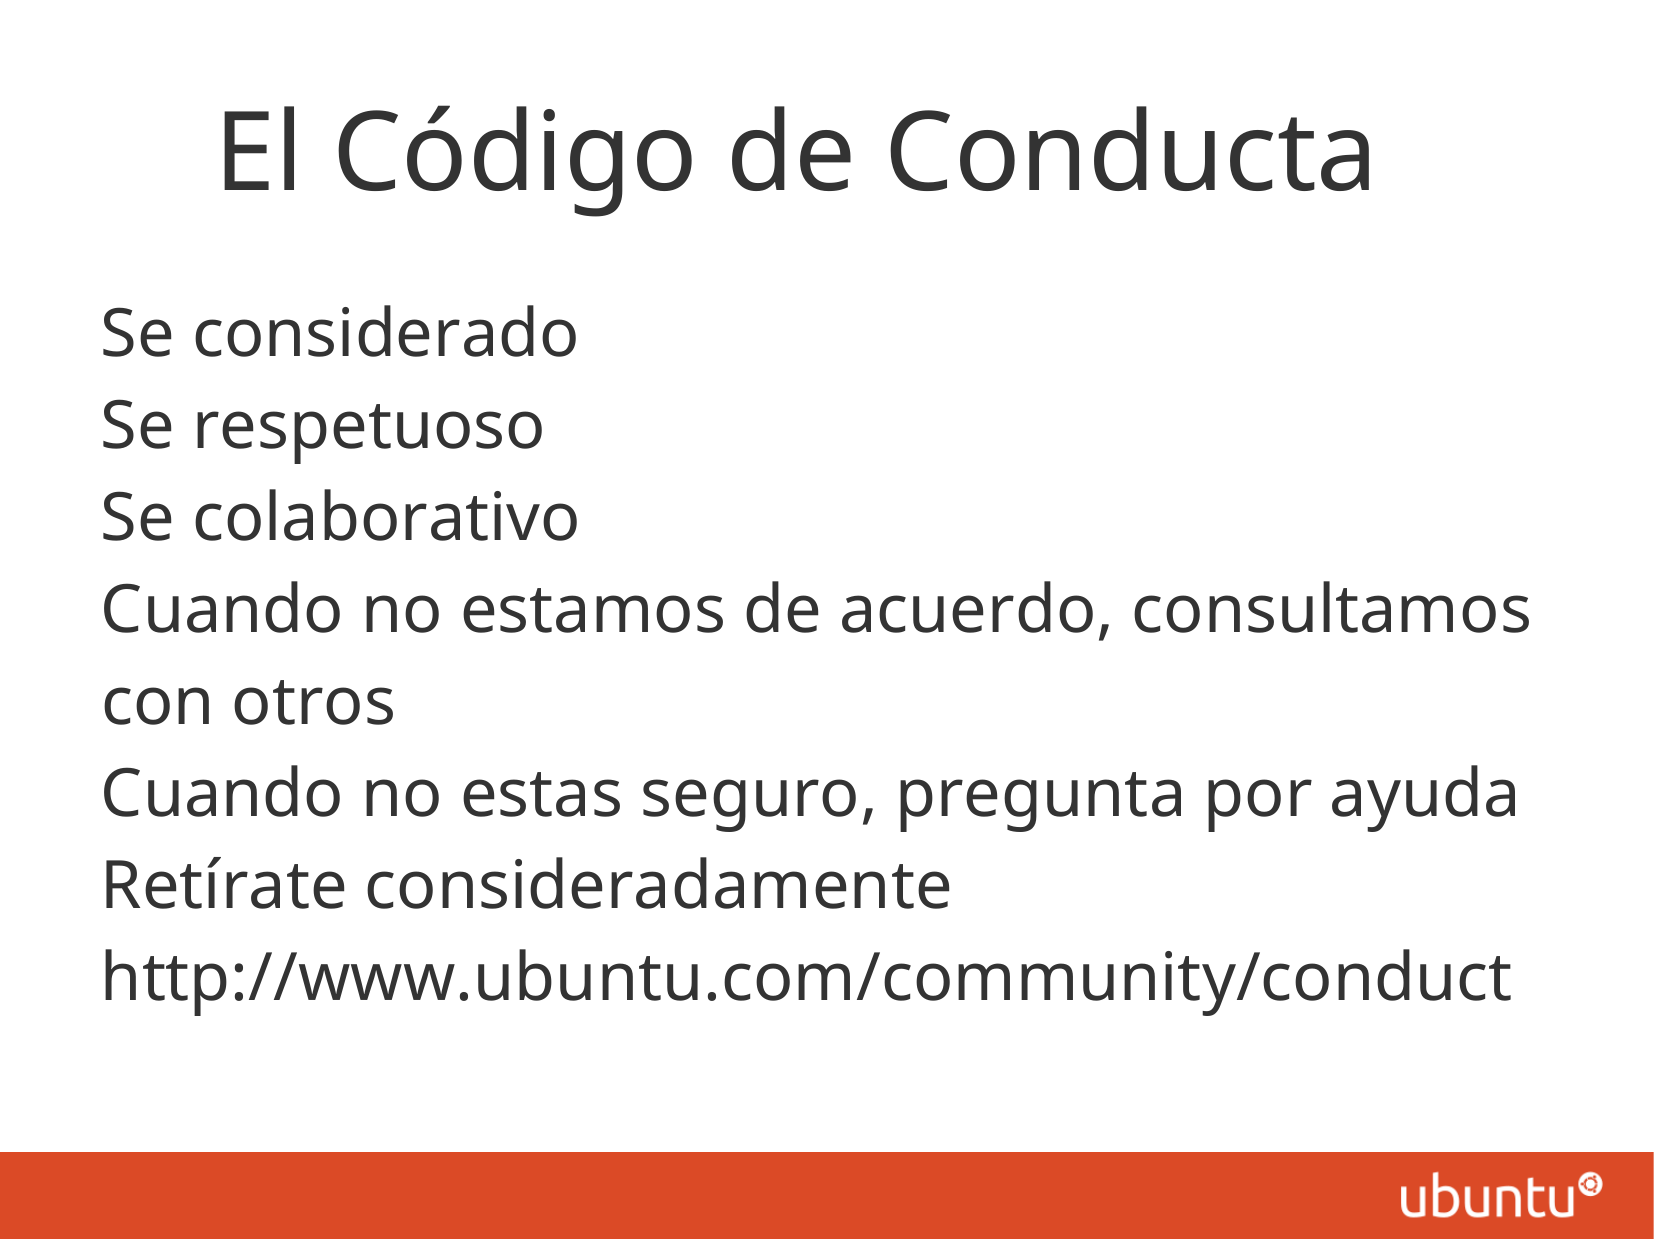

# El Código de Conducta
 Se considerado
 Se respetuoso
 Se colaborativo
 Cuando no estamos de acuerdo, consultamos con otros
 Cuando no estas seguro, pregunta por ayuda
 Retírate consideradamente
 http://www.ubuntu.com/community/conduct